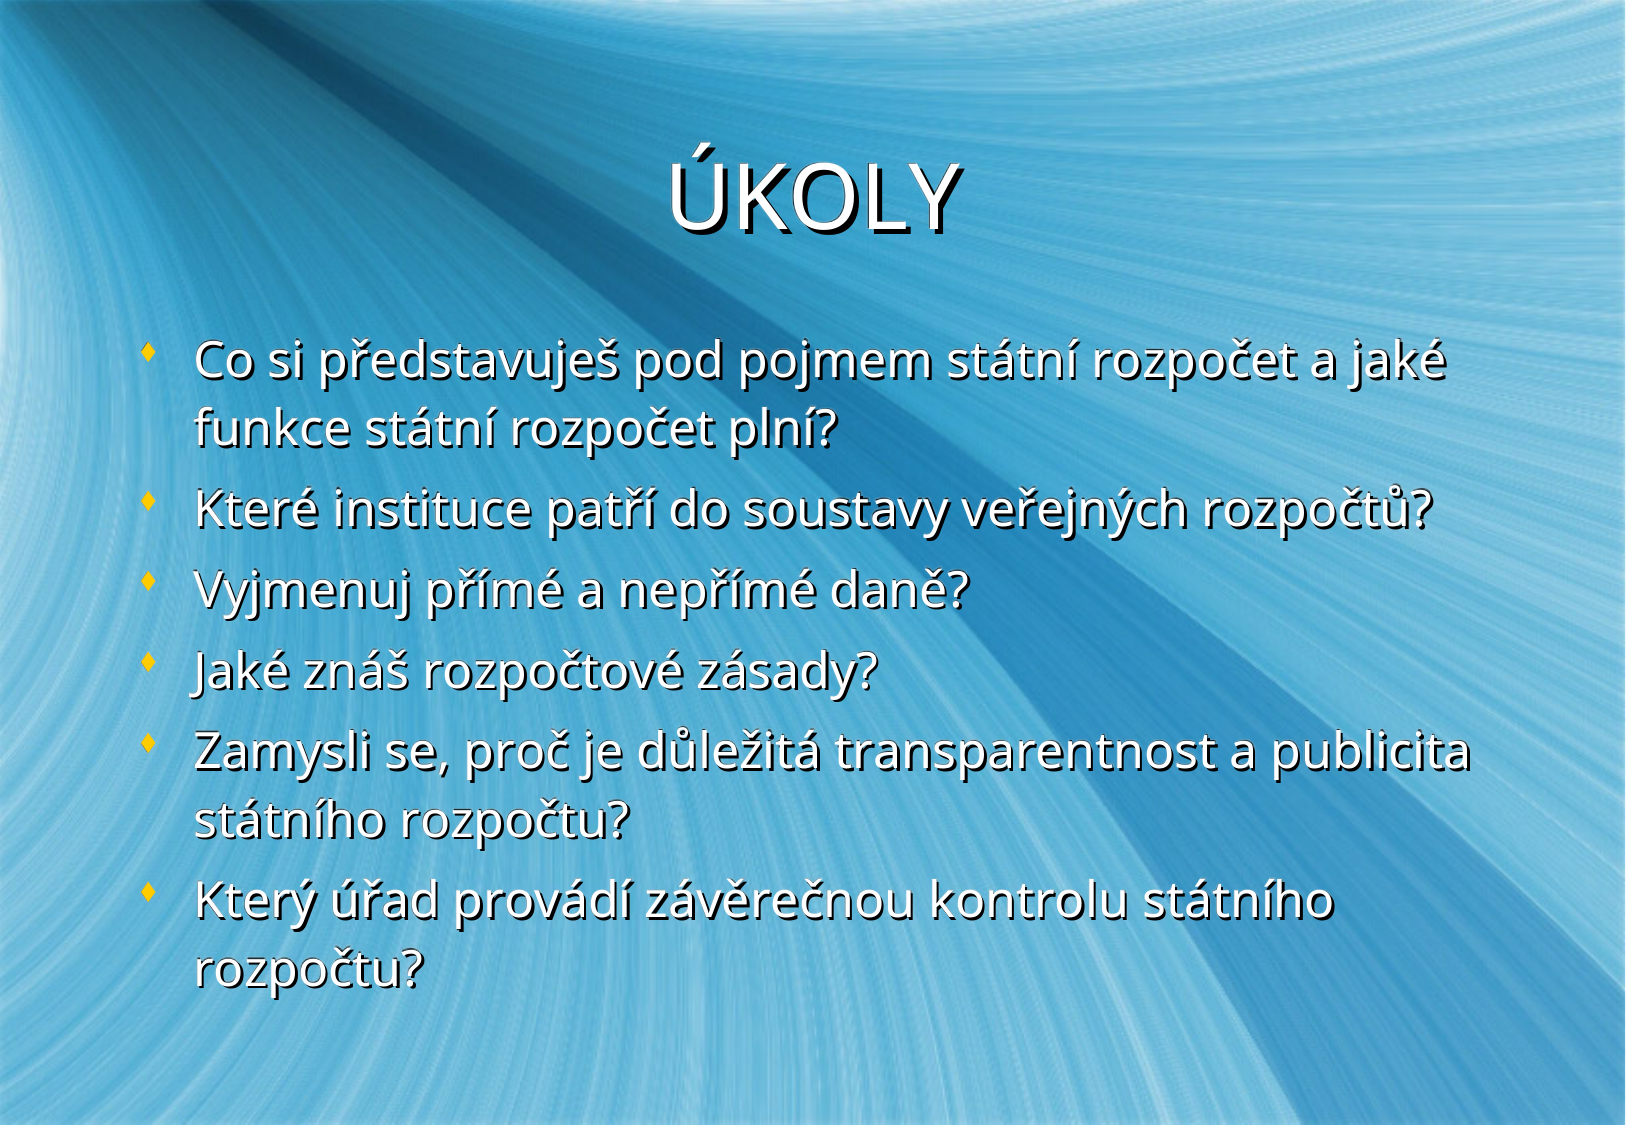

# ÚKOLY
Co si představuješ pod pojmem státní rozpočet a jaké funkce státní rozpočet plní?
Které instituce patří do soustavy veřejných rozpočtů?
Vyjmenuj přímé a nepřímé daně?
Jaké znáš rozpočtové zásady?
Zamysli se, proč je důležitá transparentnost a publicita státního rozpočtu?
Který úřad provádí závěrečnou kontrolu státního rozpočtu?